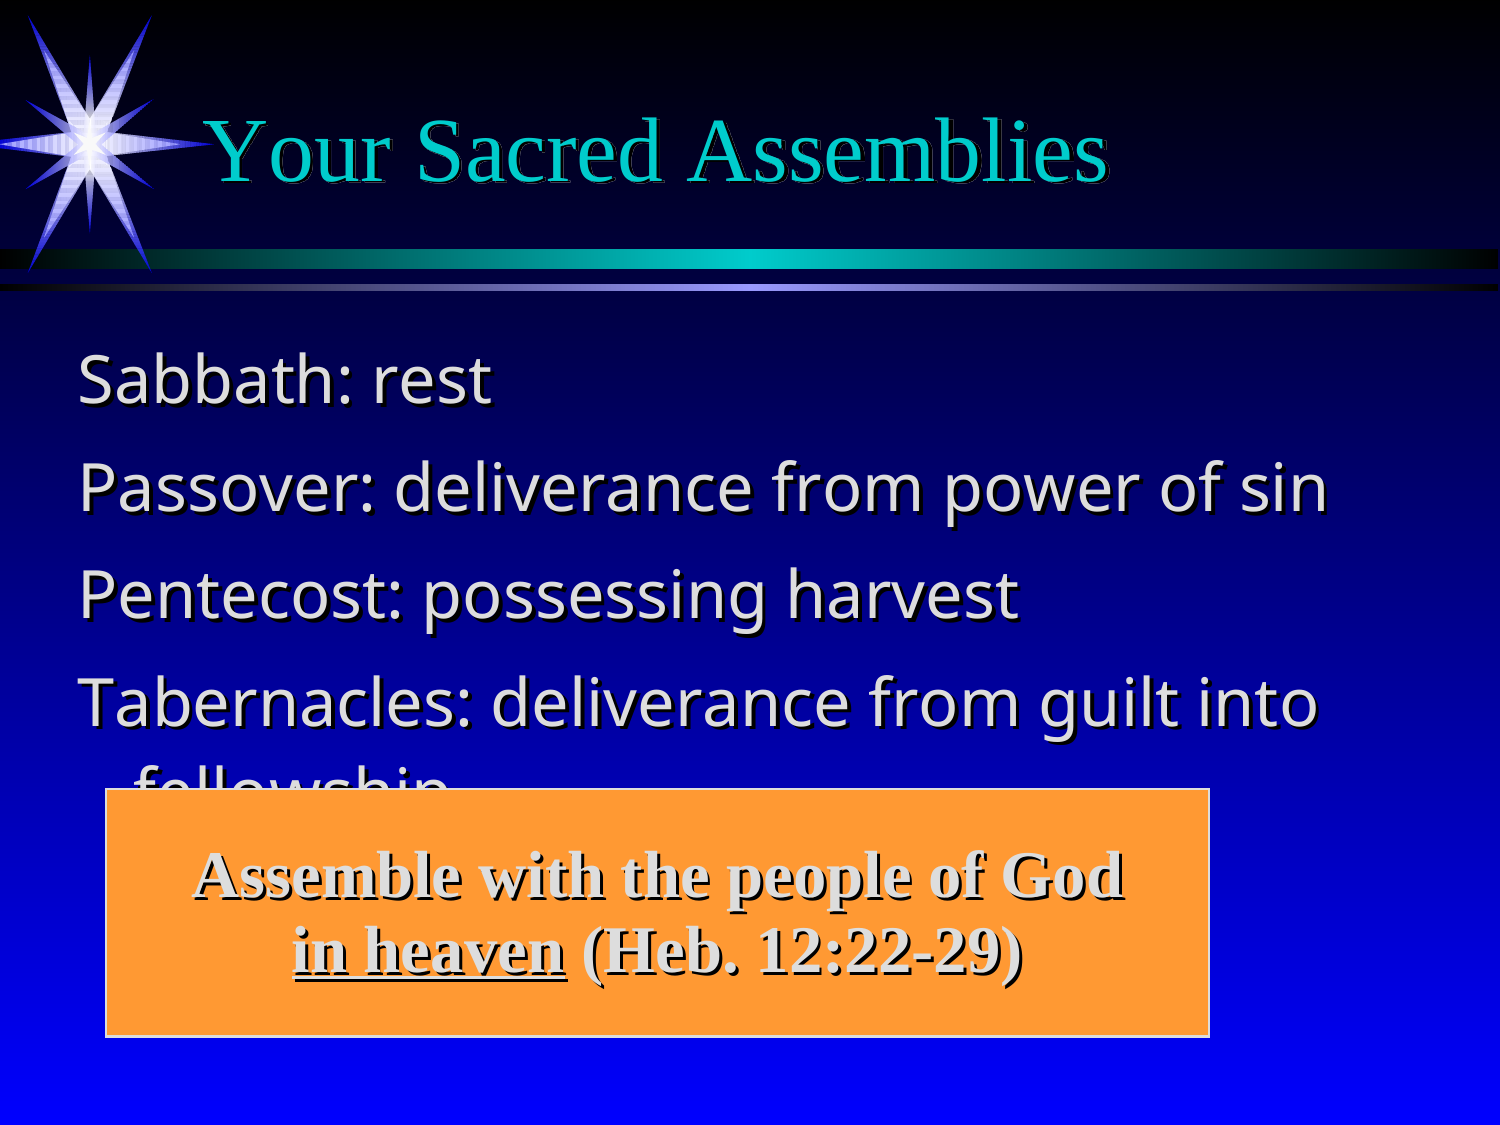

# Your Sacred Assemblies
Sabbath: rest
Passover: deliverance from power of sin
Pentecost: possessing harvest
Tabernacles: deliverance from guilt into fellowship
Assemble with the people of God
in heaven (Heb. 12:22-29)